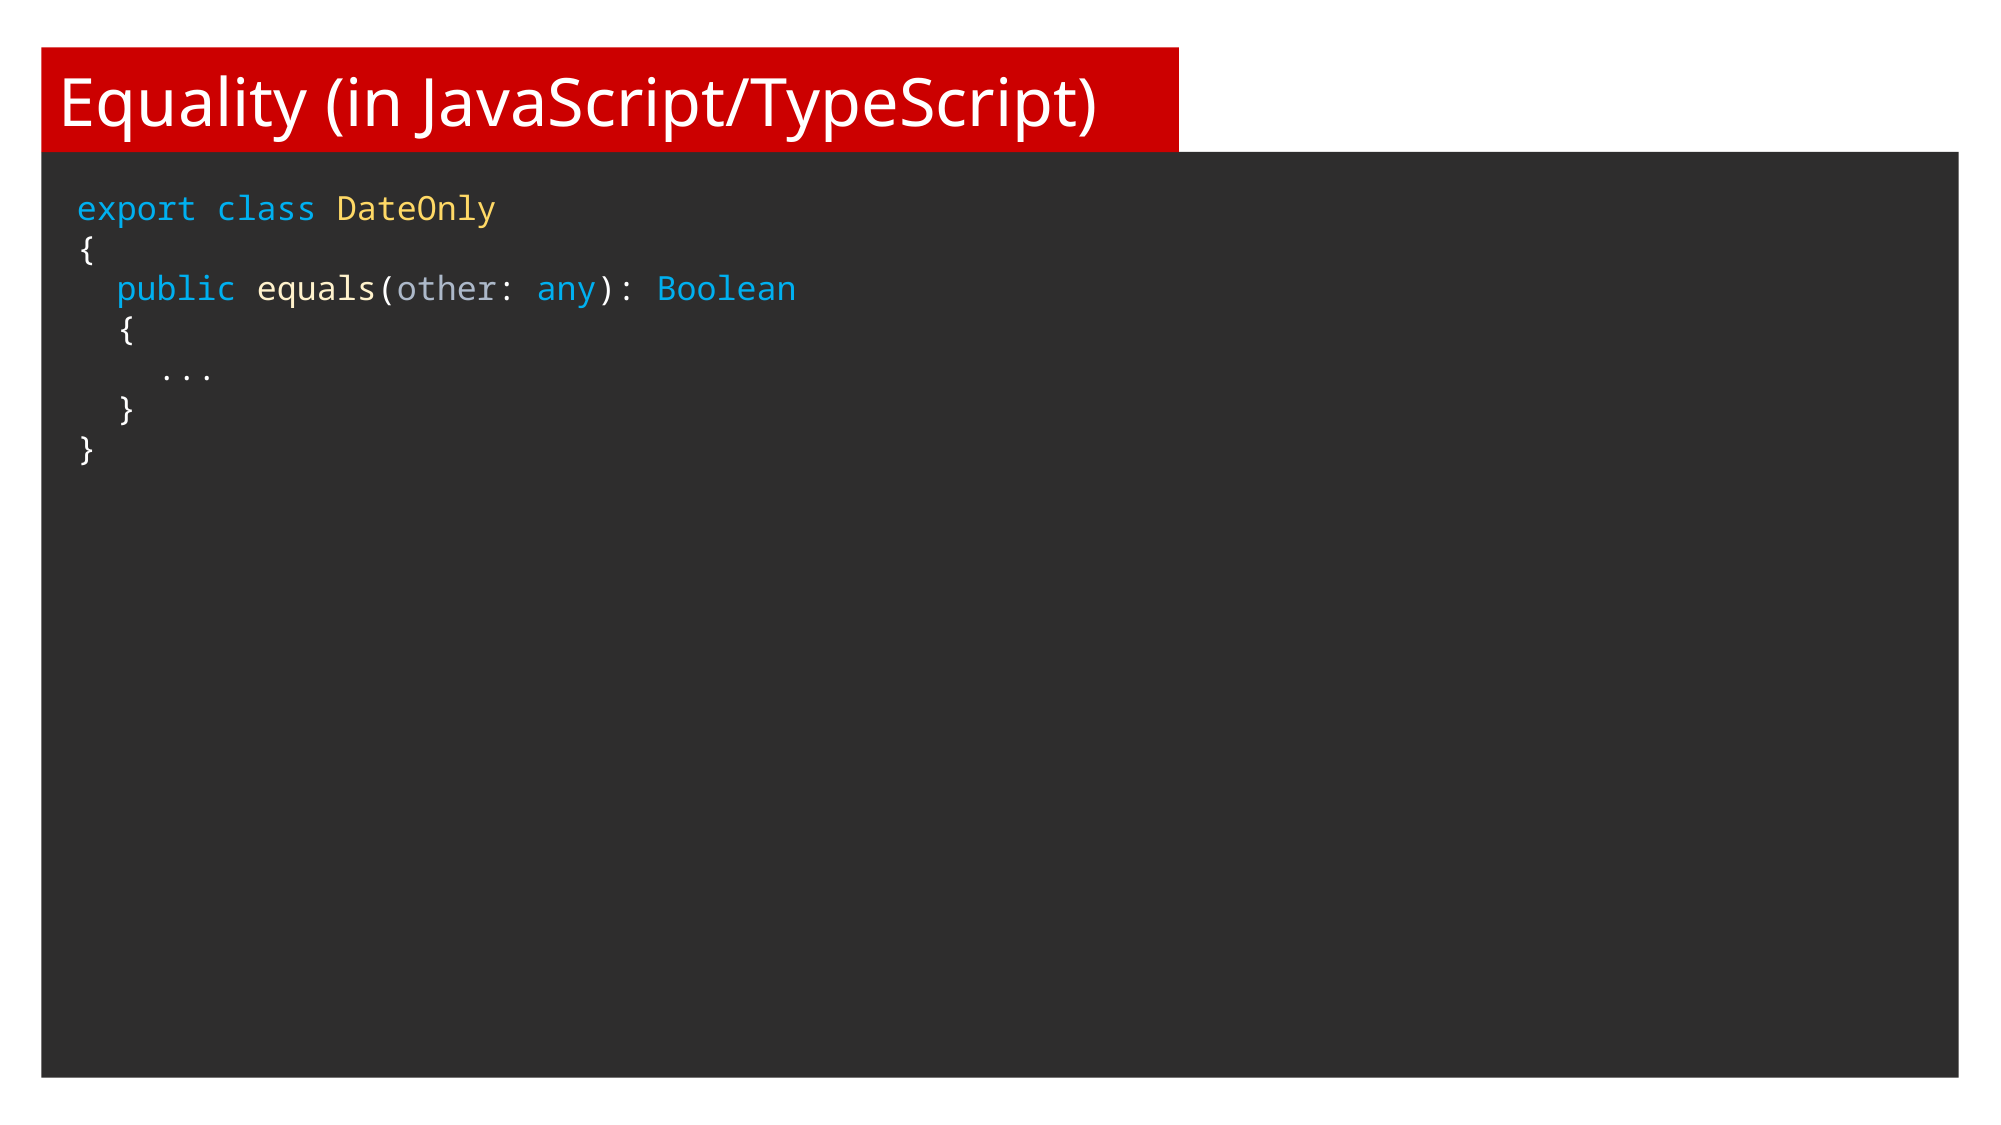

Equality (in JavaScript/TypeScript)
export class DateOnly
{
 public equals(other: any): Boolean
 {
 ...
  }
}